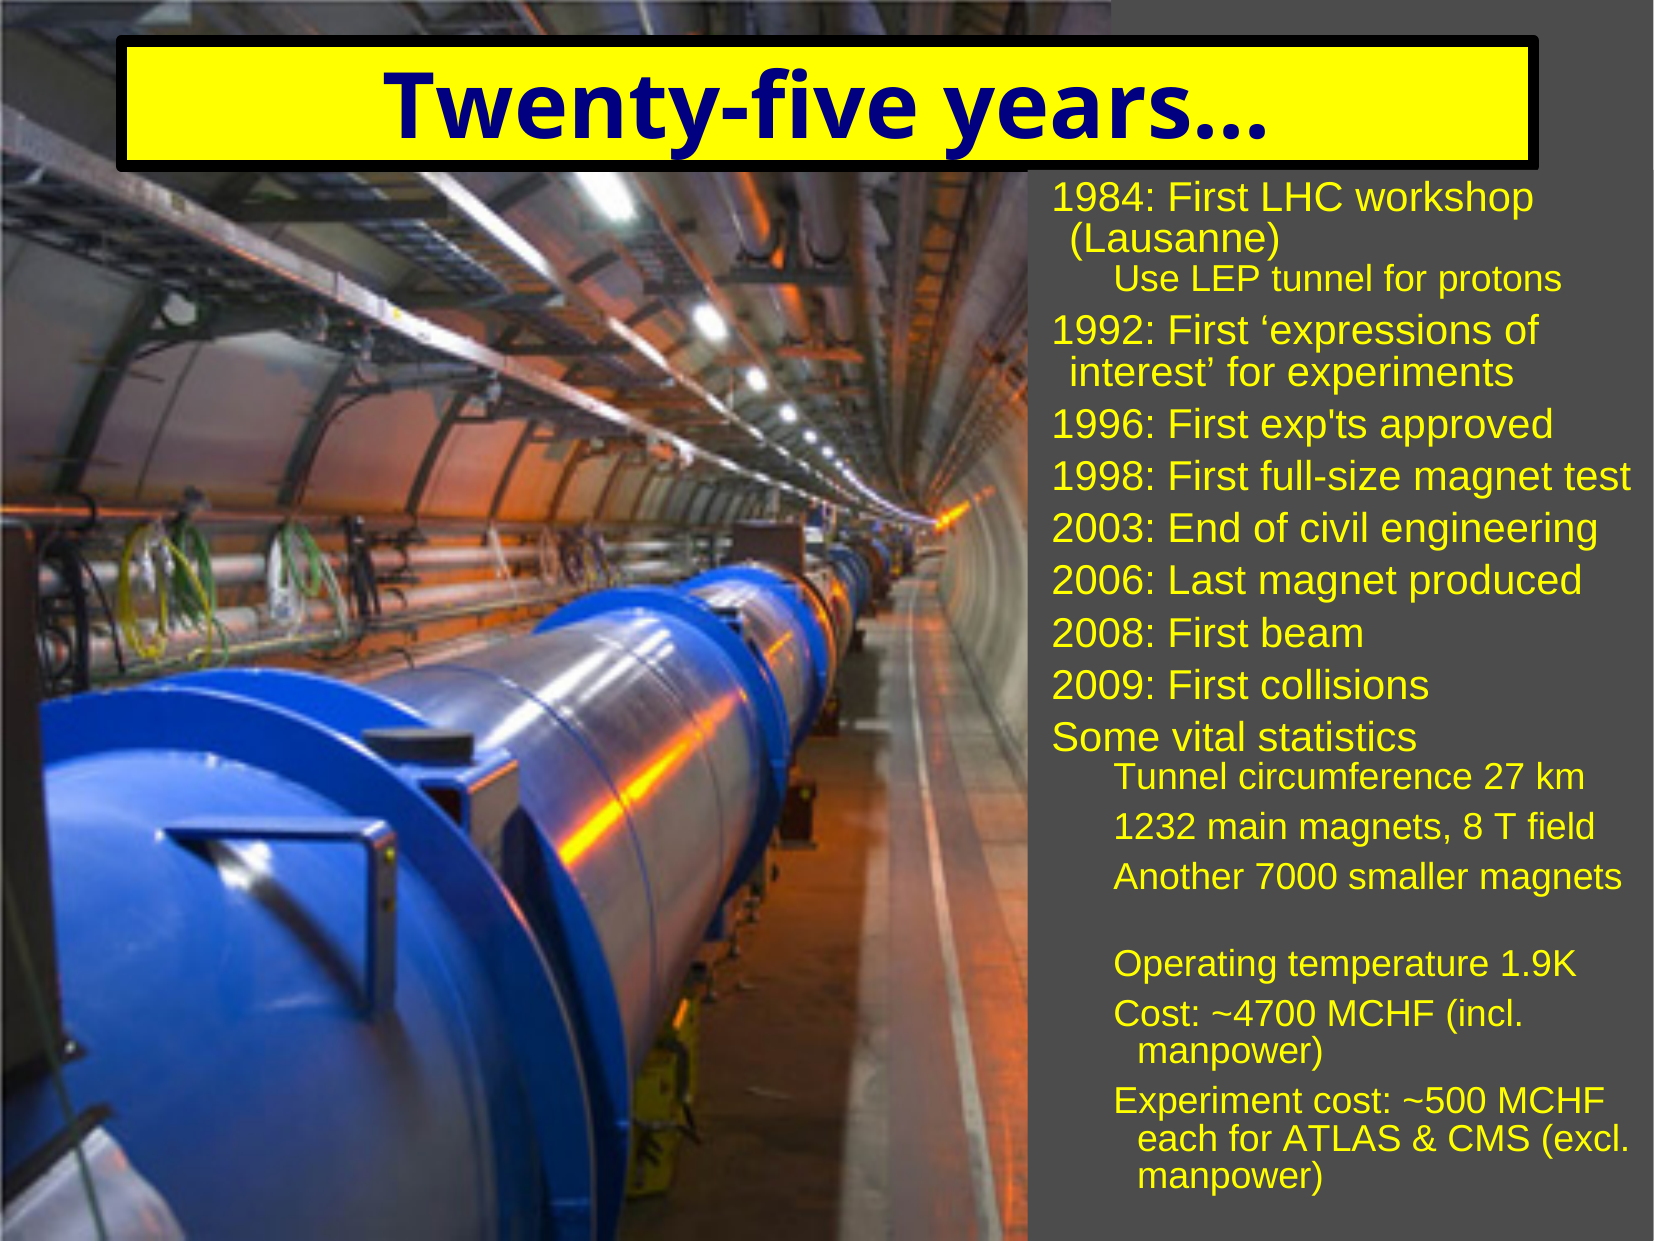

# Twenty-five years...
1984: First LHC workshop (Lausanne)
Use LEP tunnel for protons
1992: First ‘expressions of interest’ for experiments
1996: First exp'ts approved
1998: First full-size magnet test
2003: End of civil engineering
2006: Last magnet produced
2008: First beam
2009: First collisions
Some vital statistics
Tunnel circumference 27 km
1232 main magnets, 8 T field
Another 7000 smaller magnets
Operating temperature 1.9K
Cost: ~4700 MCHF (incl. manpower)
Experiment cost: ~500 MCHF each for ATLAS & CMS (excl. manpower)
2